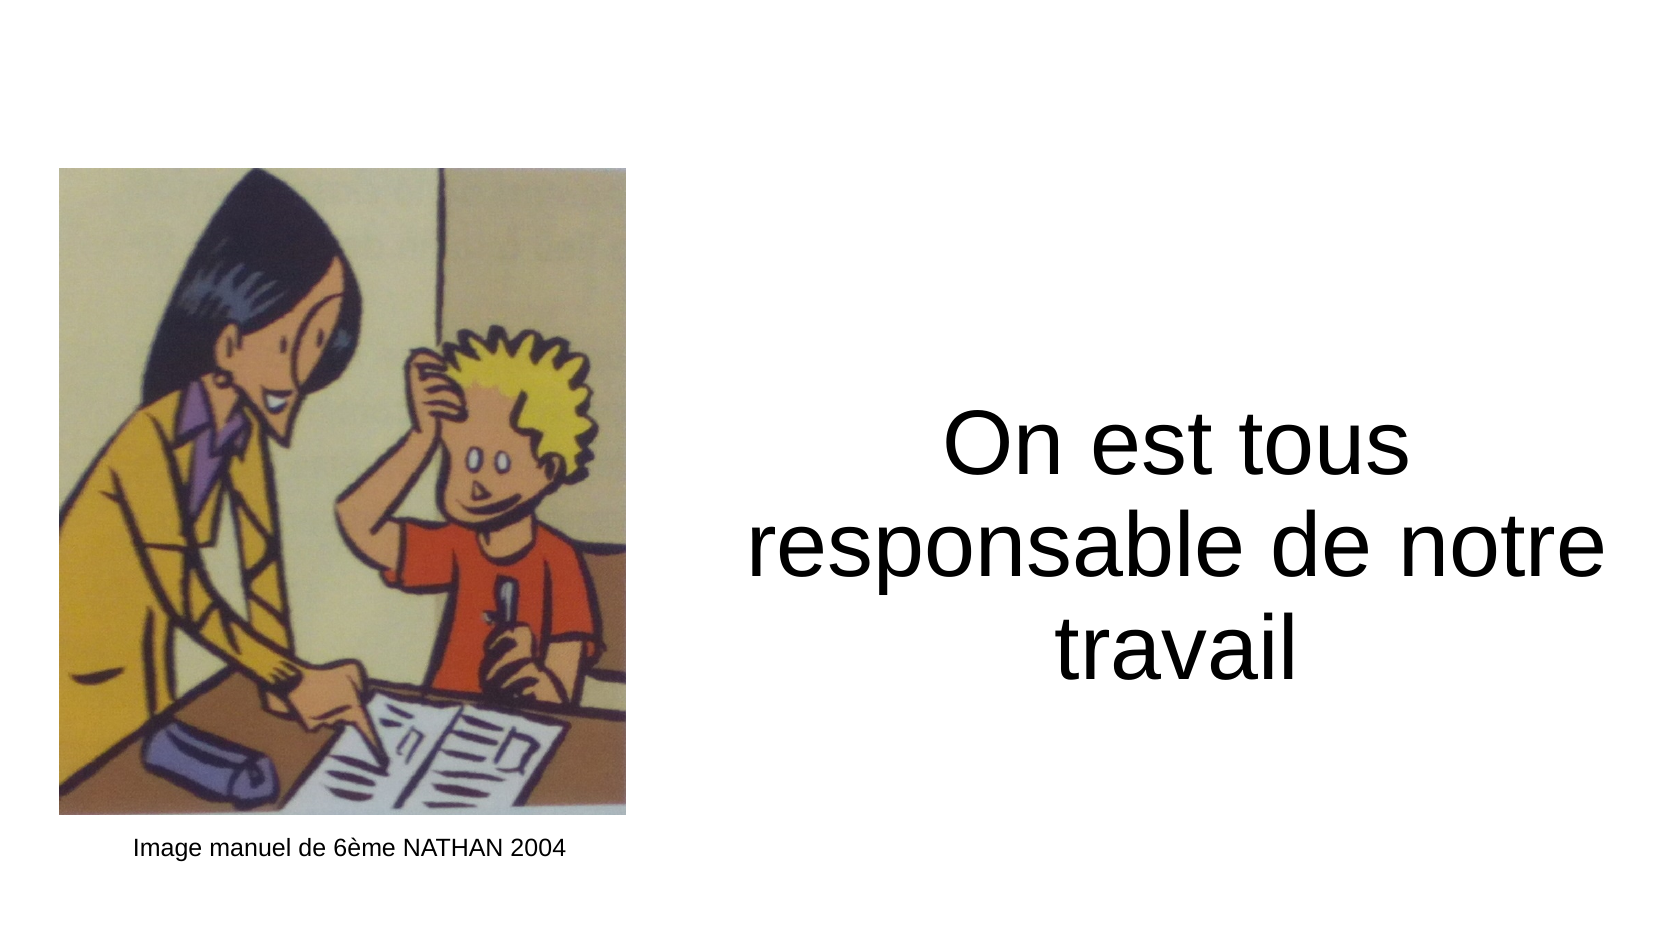

# On est tous responsable de notre travail
Image manuel de 6ème NATHAN 2004